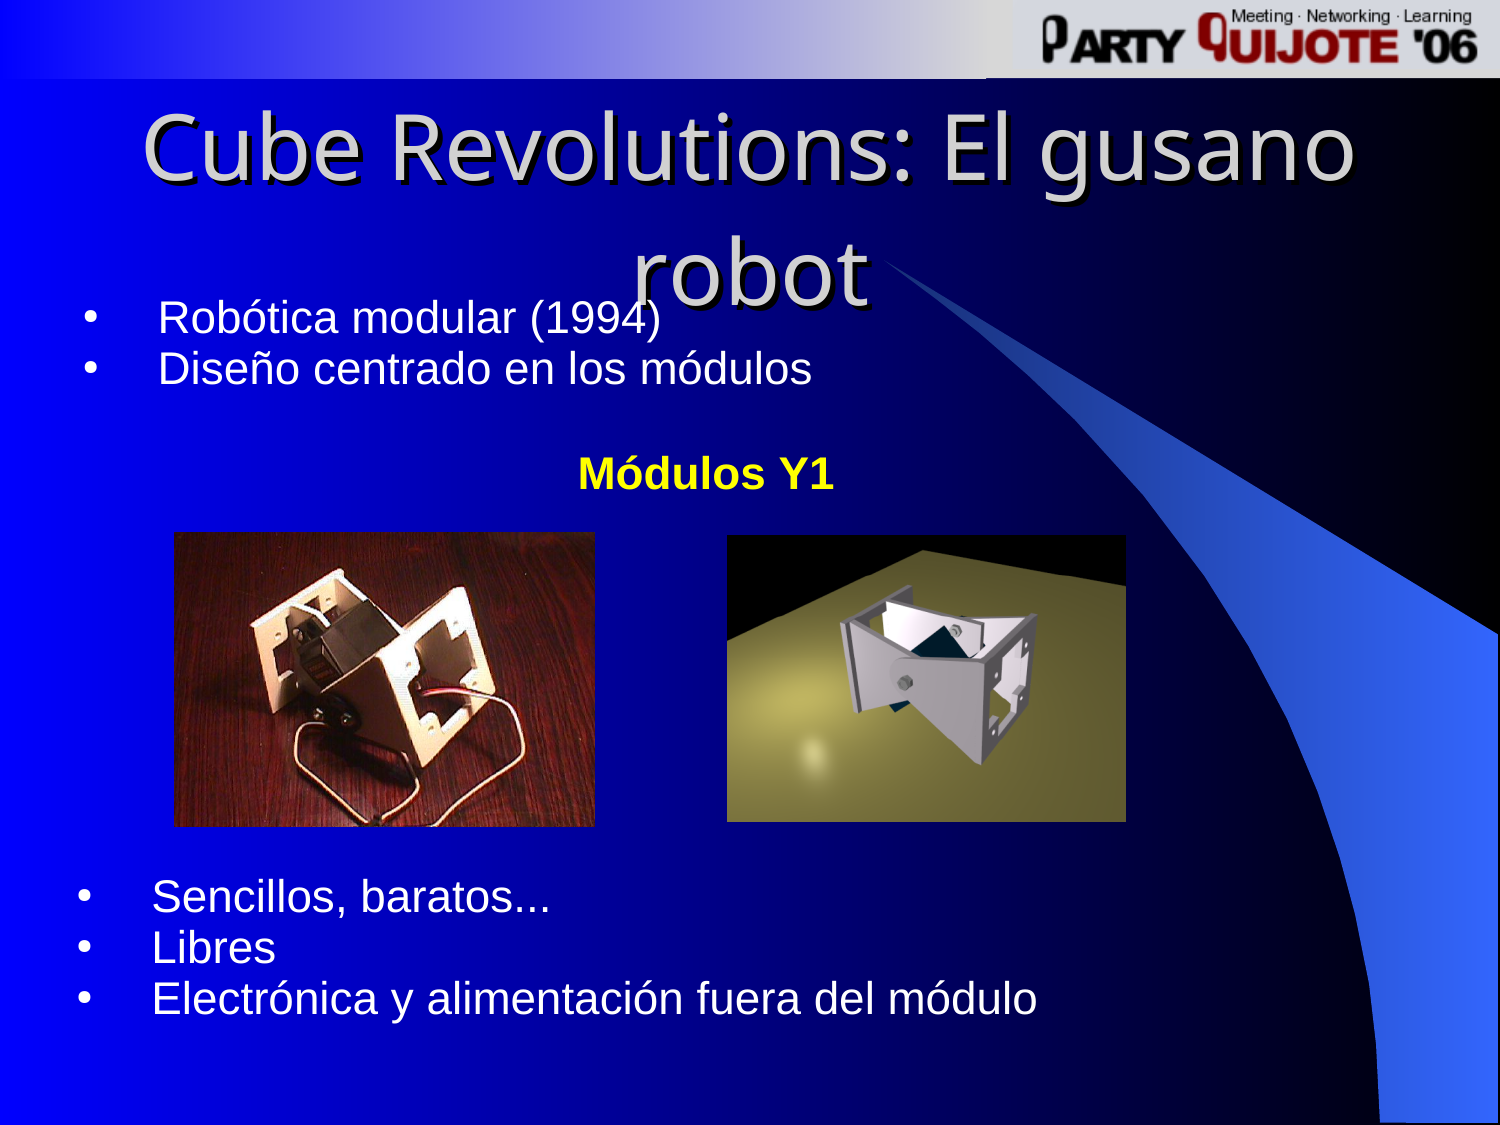

# Cube Revolutions: El gusano robot
Robótica modular (1994)
Diseño centrado en los módulos
Módulos Y1
Sencillos, baratos...
Libres
Electrónica y alimentación fuera del módulo